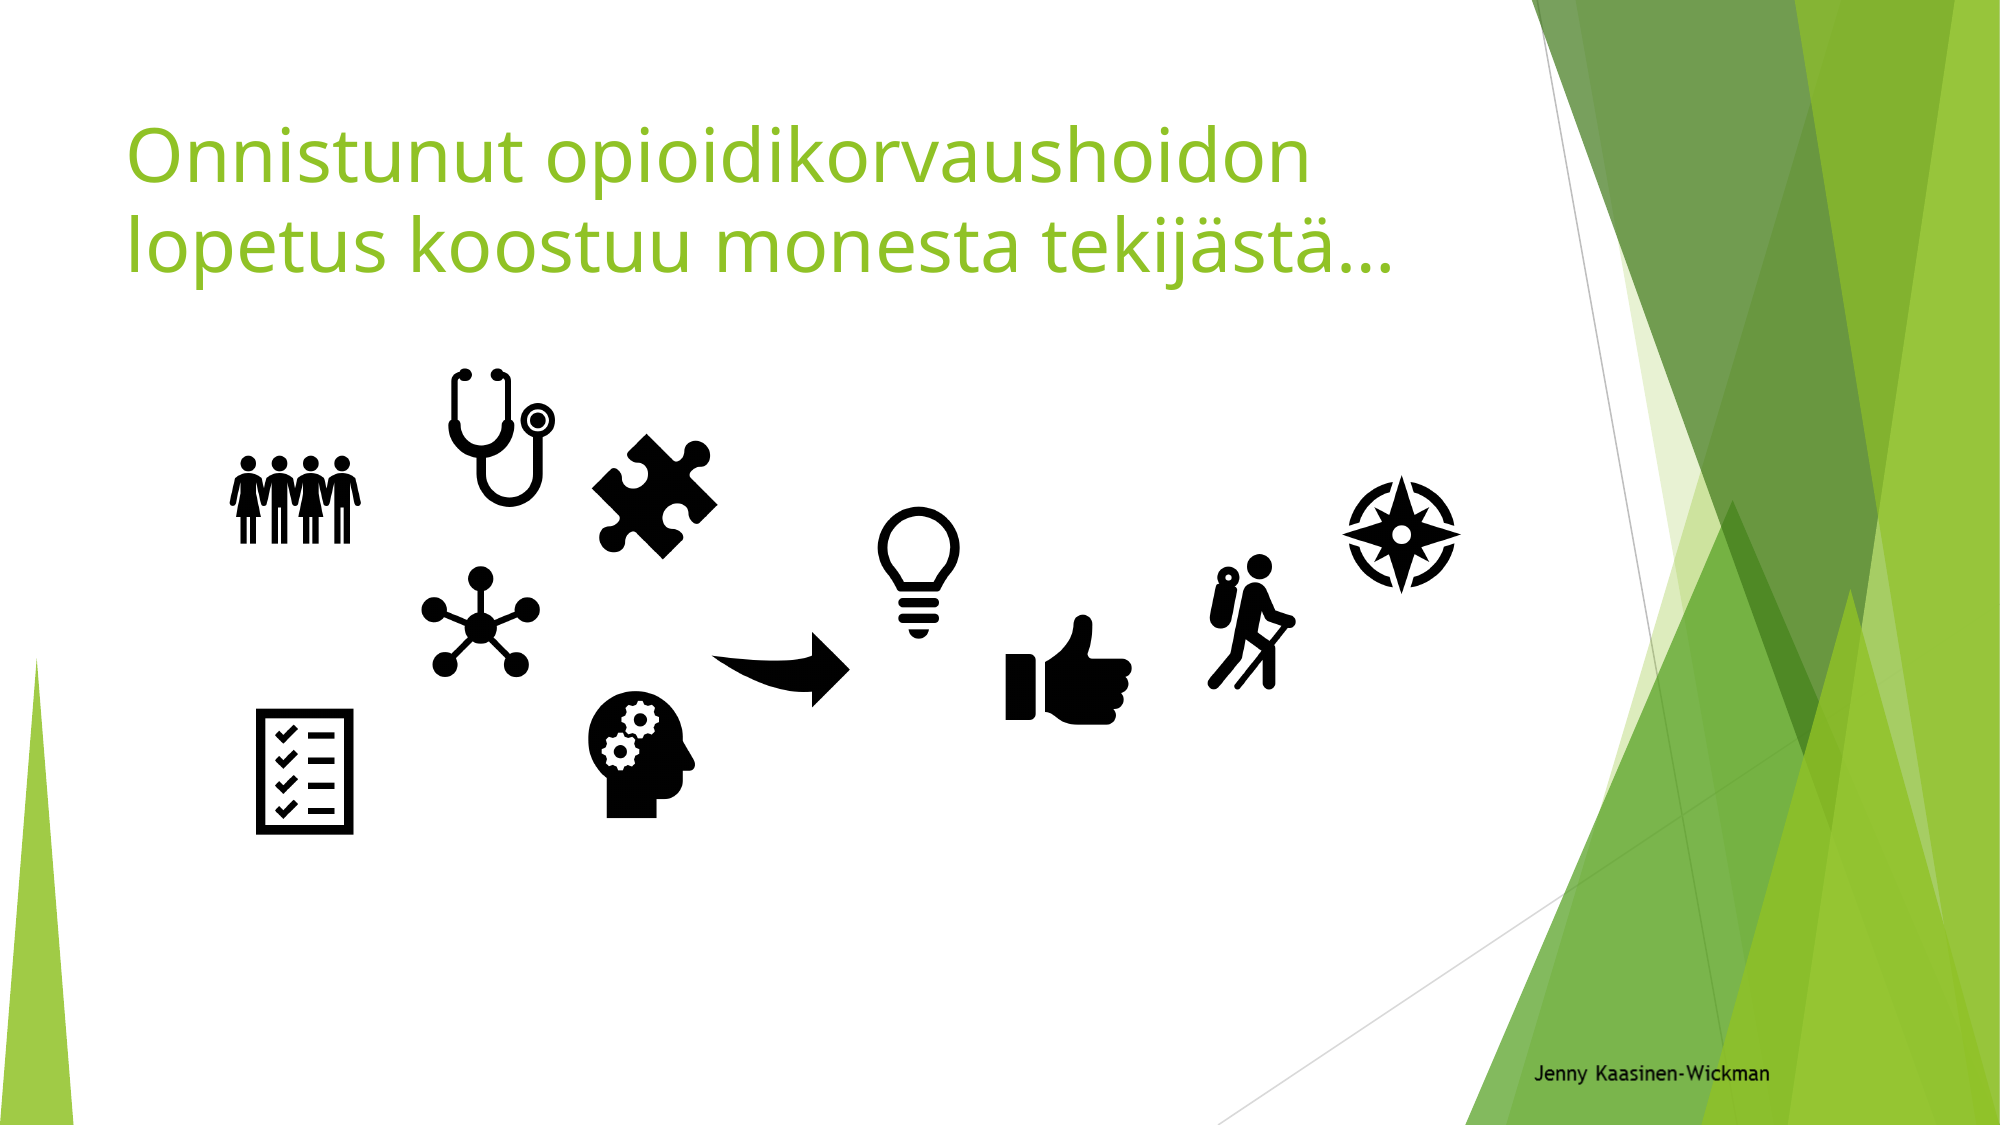

# Onnistunut opioidikorvaushoidon lopetus koostuu monesta tekijästä…